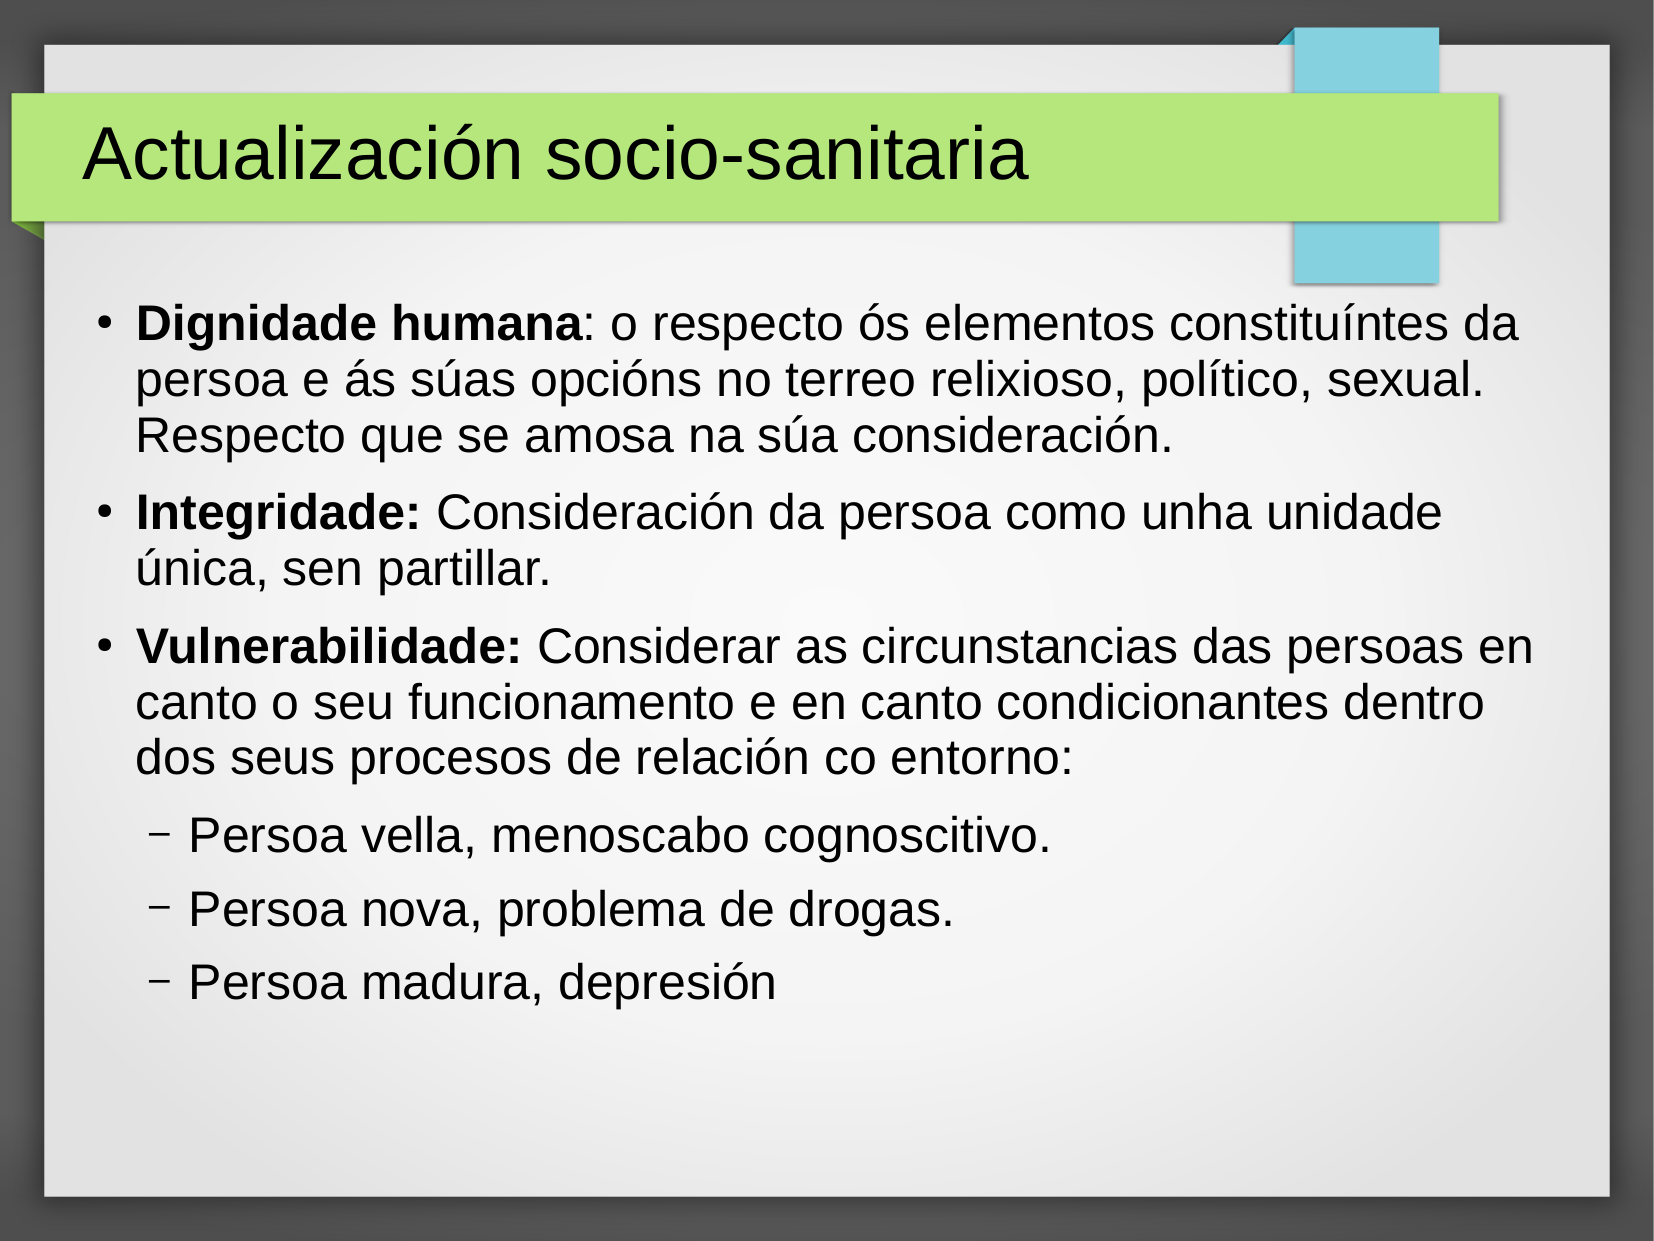

# Actualización socio-sanitaria
Dignidade humana: o respecto ós elementos constituíntes da persoa e ás súas opcións no terreo relixioso, político, sexual. Respecto que se amosa na súa consideración.
Integridade: Consideración da persoa como unha unidade única, sen partillar.
Vulnerabilidade: Considerar as circunstancias das persoas en canto o seu funcionamento e en canto condicionantes dentro dos seus procesos de relación co entorno:
Persoa vella, menoscabo cognoscitivo.
Persoa nova, problema de drogas.
Persoa madura, depresión